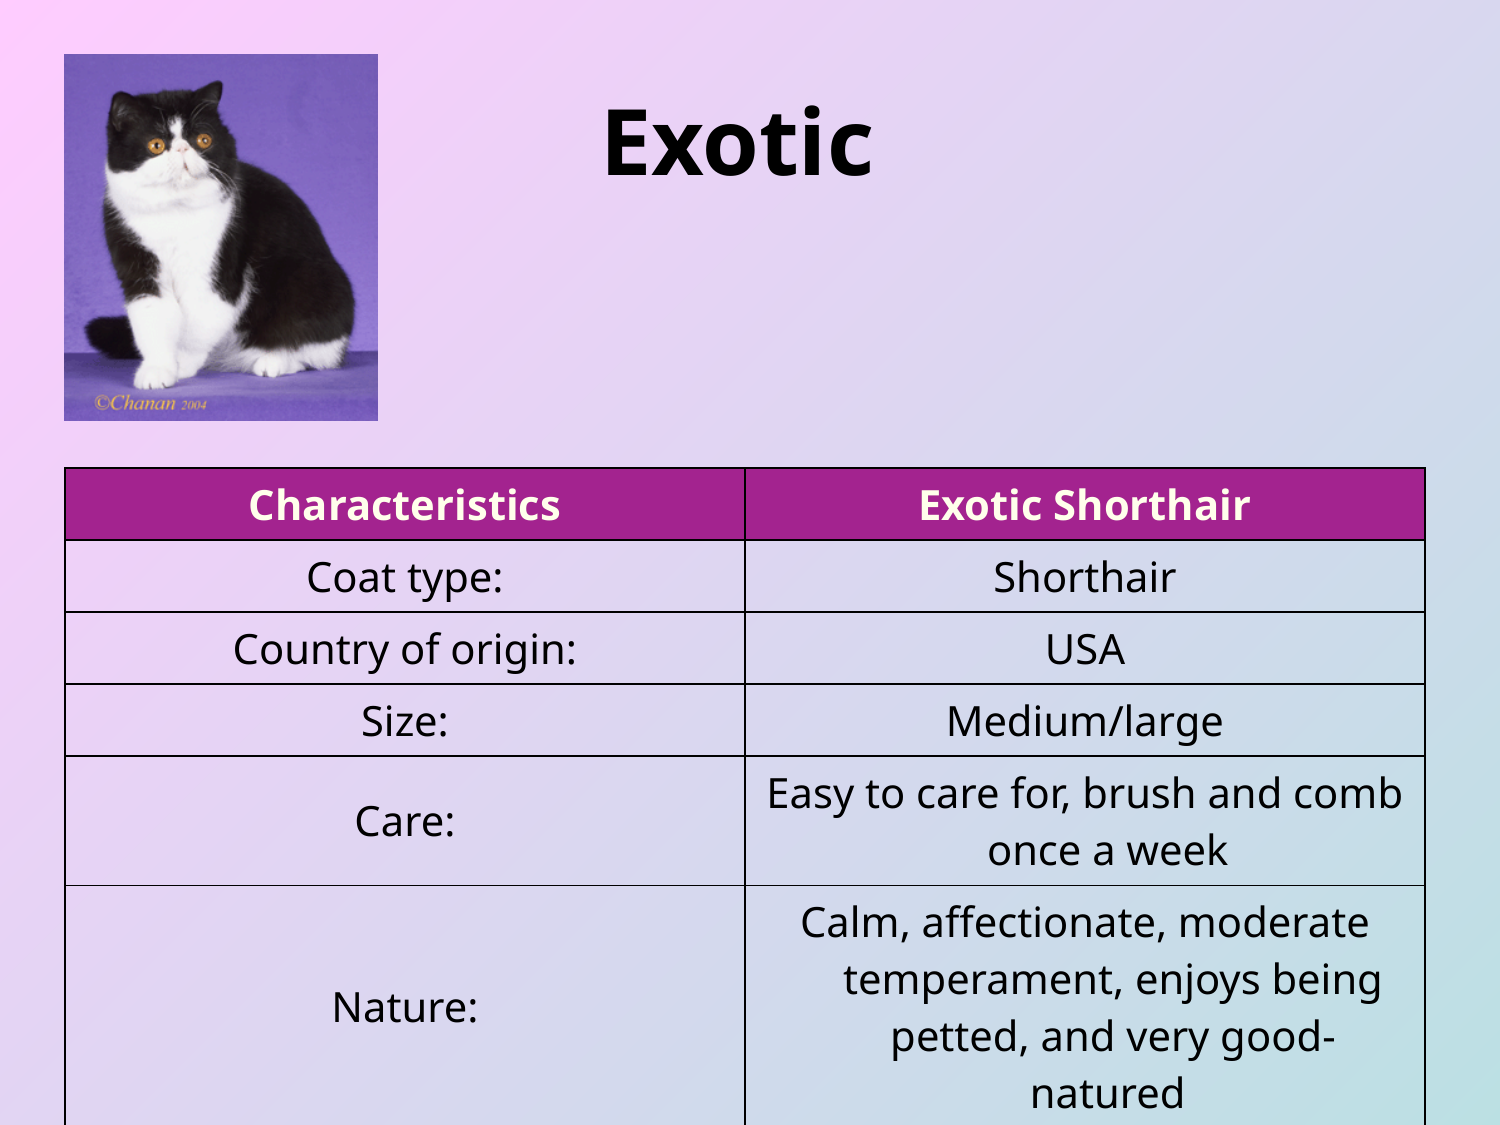

# Exotic
| Characteristics | Exotic Shorthair |
| --- | --- |
| Coat type: | Shorthair |
| Country of origin: | USA |
| Size: | Medium/large |
| Care: | Easy to care for, brush and comb once a week |
| Nature: | Calm, affectionate, moderate temperament, enjoys being petted, and very good-natured |